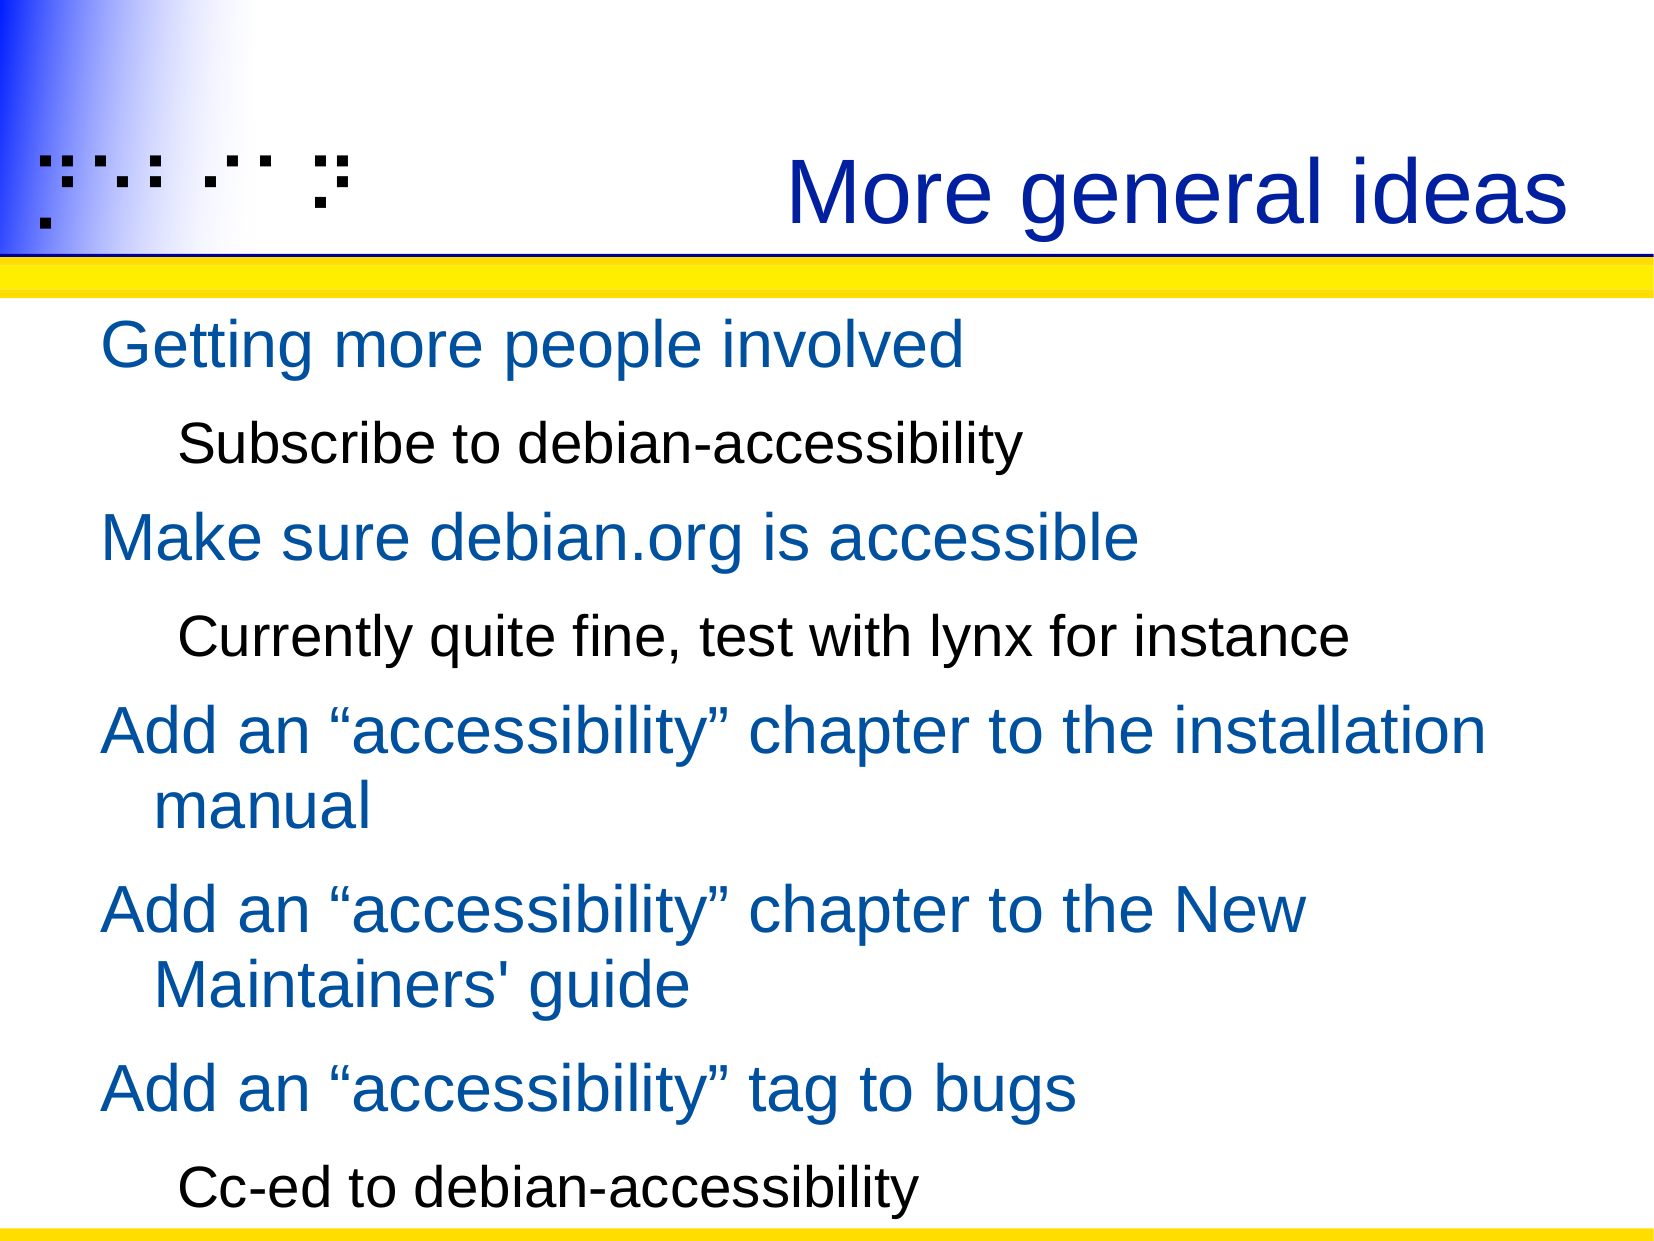

# More general ideas
Getting more people involved
Subscribe to debian-accessibility
Make sure debian.org is accessible
Currently quite fine, test with lynx for instance
Add an “accessibility” chapter to the installation manual
Add an “accessibility” chapter to the New Maintainers' guide
Add an “accessibility” tag to bugs
Cc-ed to debian-accessibility